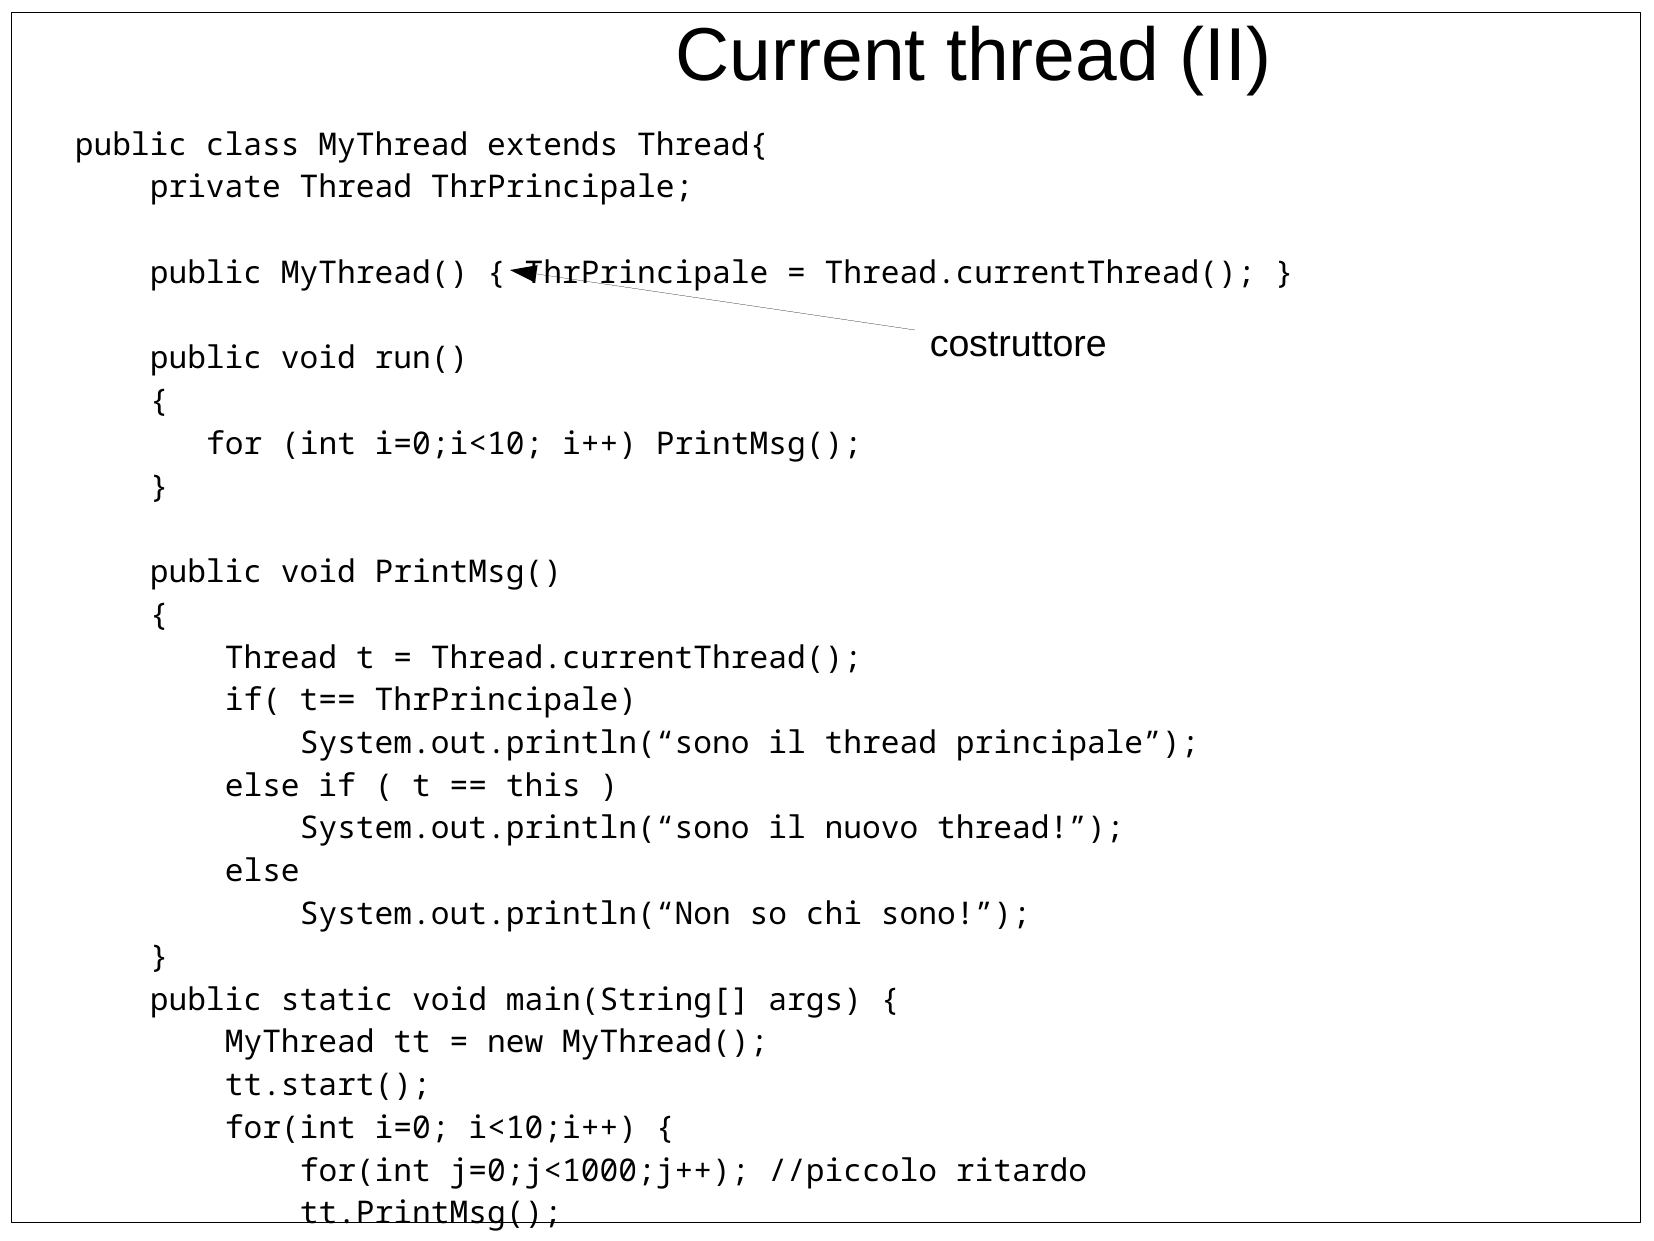

Current thread (II)
public class MyThread extends Thread{
 	private Thread ThrPrincipale;
 public MyThread() { ThrPrincipale = Thread.currentThread();	}
 	public void run()
	{
	 for (int i=0;i<10; i++) PrintMsg();
	}
 	public void PrintMsg()
	{
		Thread t = Thread.currentThread();
		if( t== ThrPrincipale)
			System.out.println(“sono il thread principale”);
		else if ( t == this )
			System.out.println(“sono il nuovo thread!”);
		else
			System.out.println(“Non so chi sono!”);
	}
 public static void main(String[] args) {
		MyThread tt = new MyThread();
 tt.start();
		for(int i=0; i<10;i++) {
			for(int j=0;j<1000;j++); //piccolo ritardo
			tt.PrintMsg();
		}
	}
}
costruttore